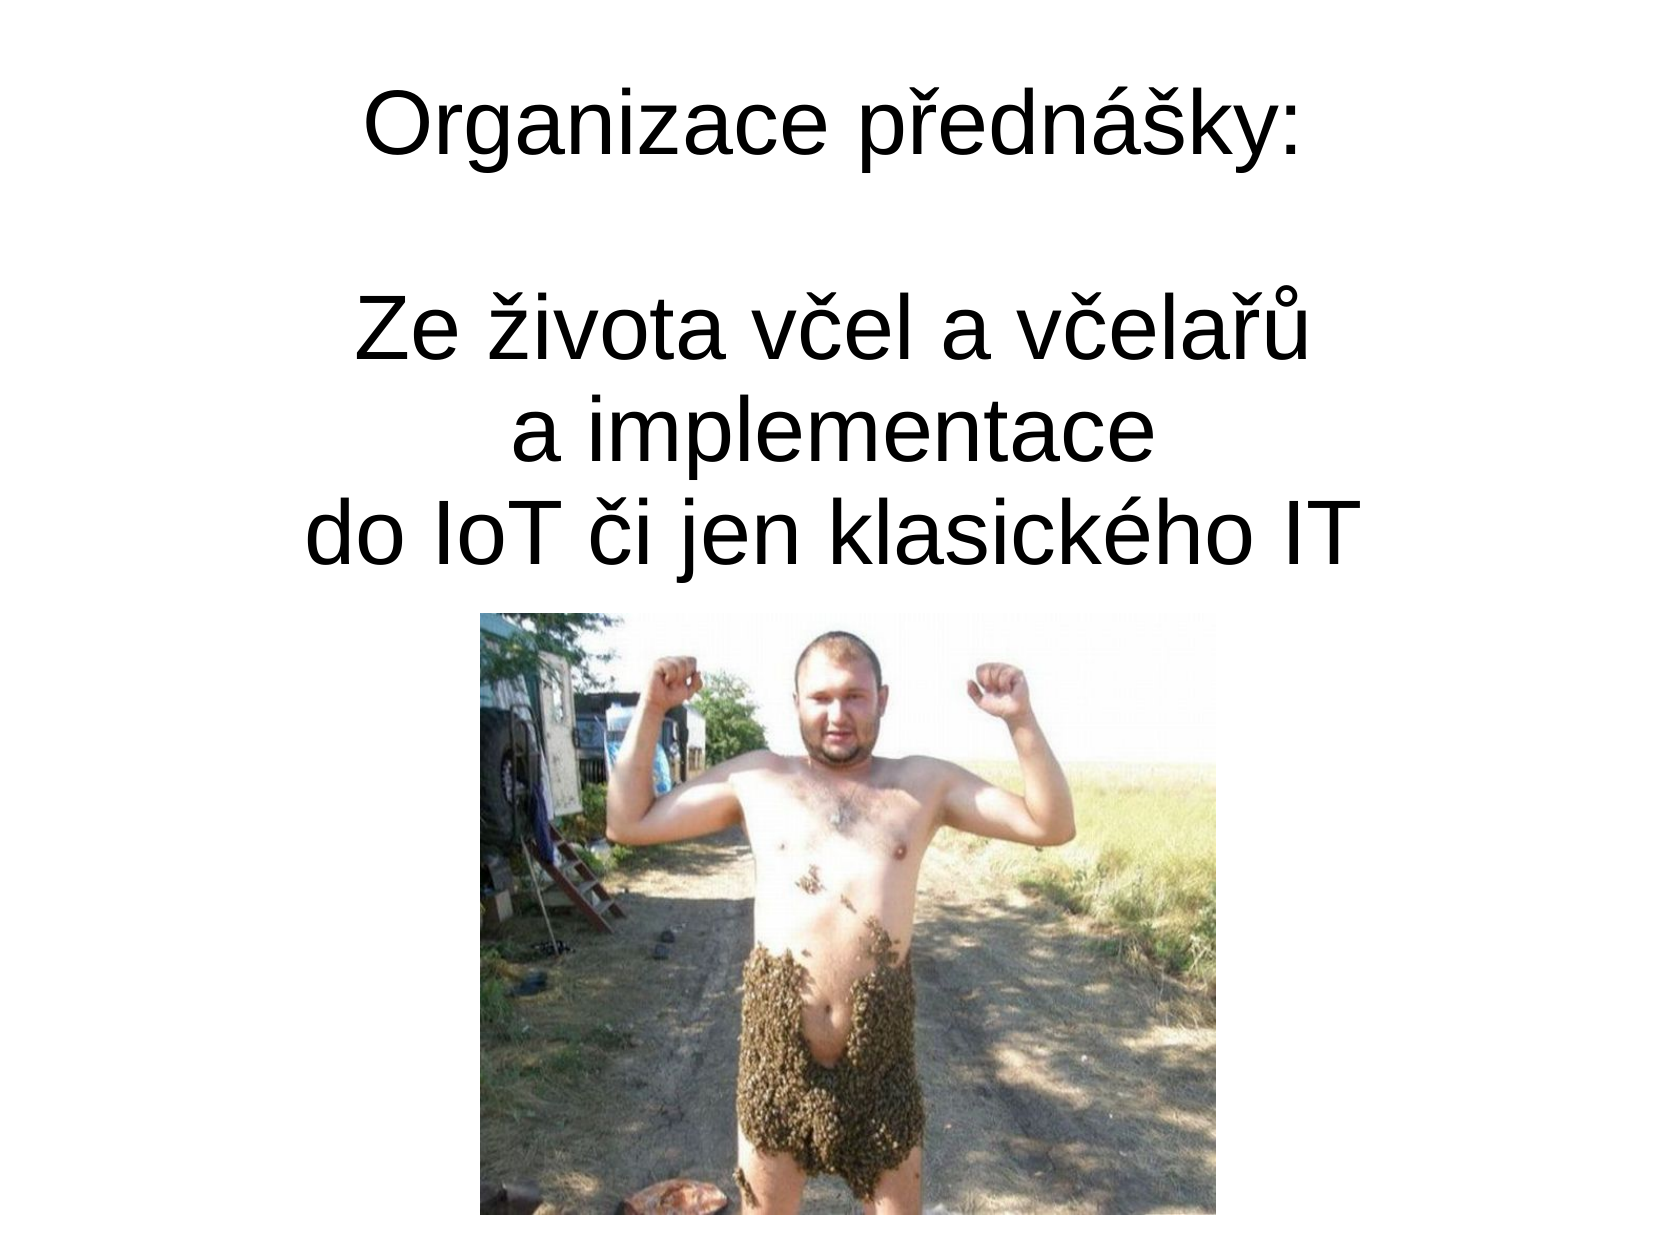

# Organizace přednášky: Ze života včel a včelařů a implementace do IoT či jen klasického IT